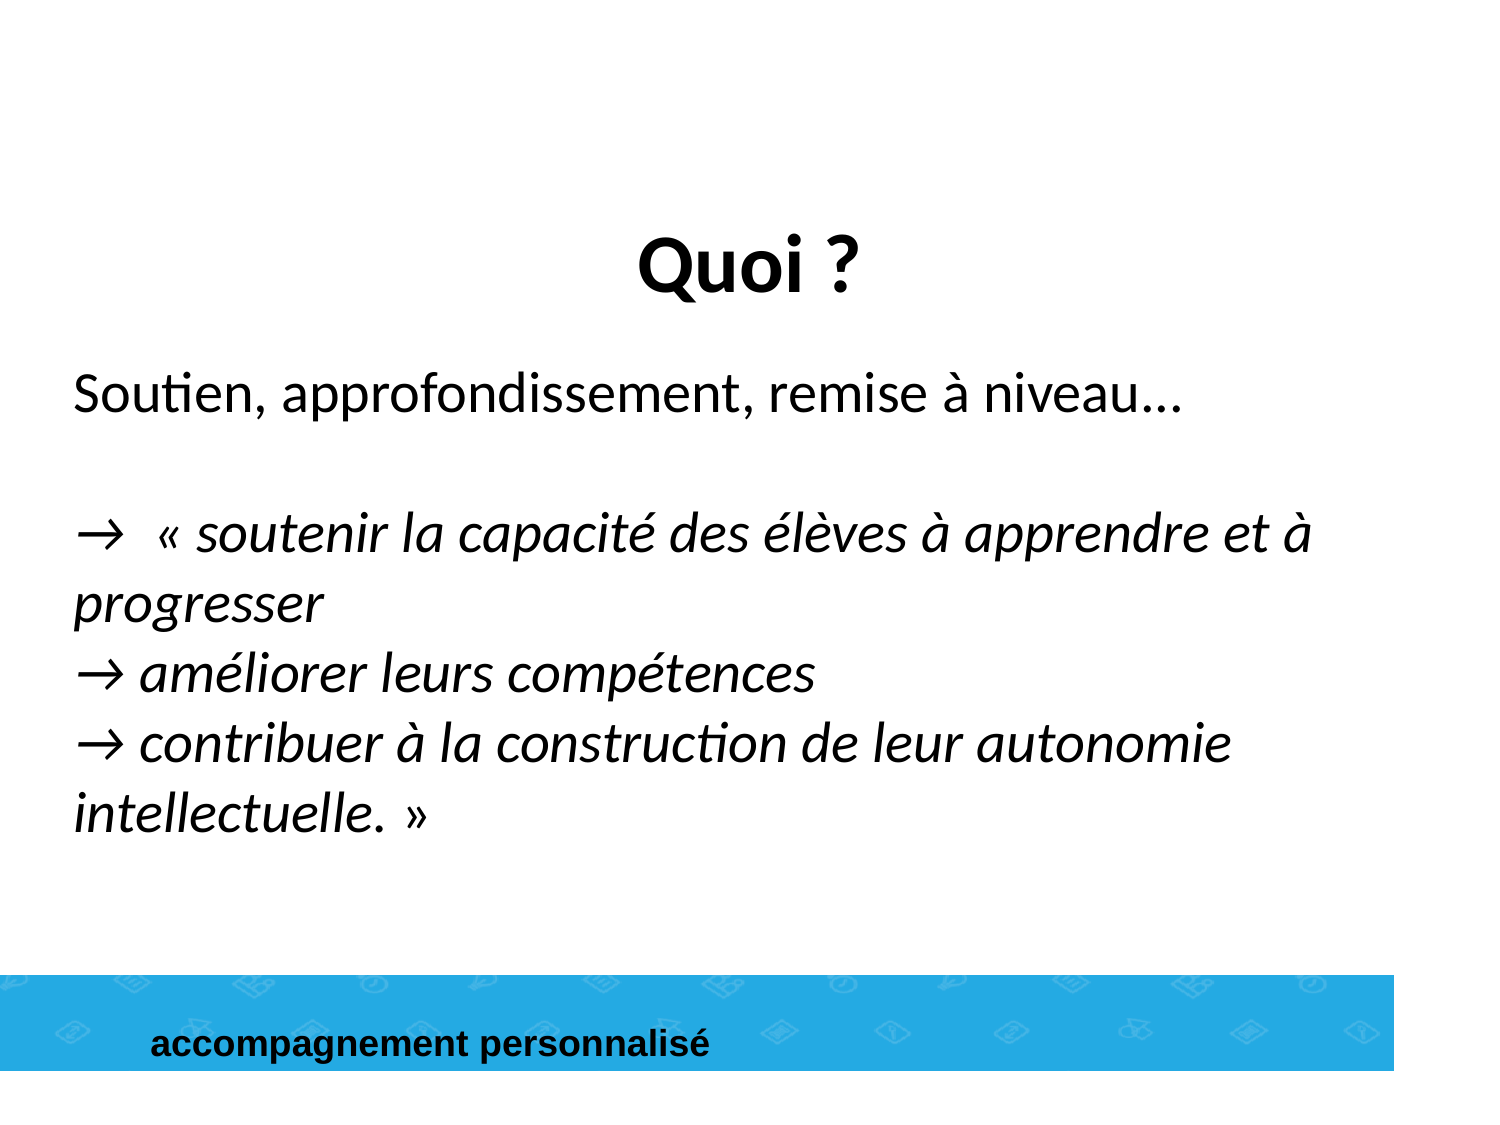

# Quoi ?
Soutien, approfondissement, remise à niveau...
→ « soutenir la capacité des élèves à apprendre et à progresser
→ améliorer leurs compétences
→ contribuer à la construction de leur autonomie intellectuelle. »
accompagnement personnalisé